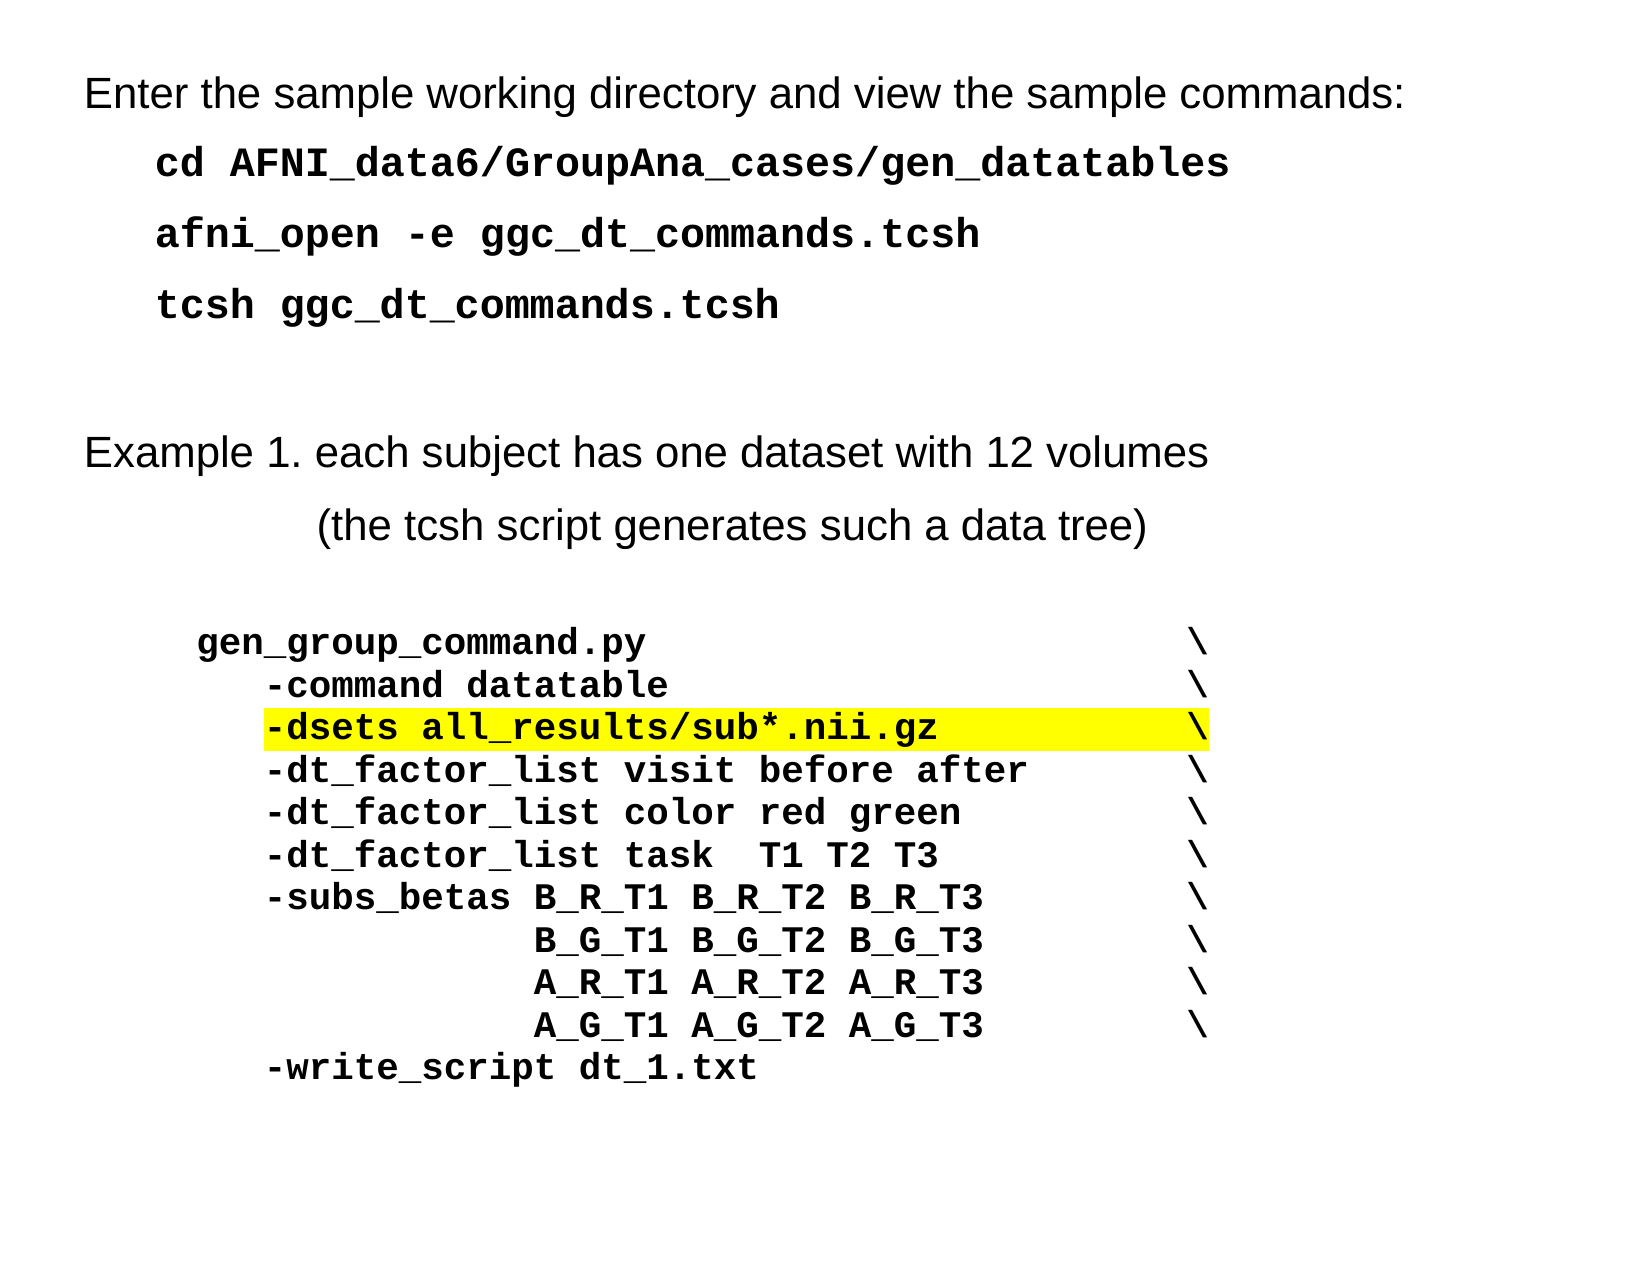

Enter the sample working directory and view the sample commands:
cd AFNI_data6/GroupAna_cases/gen_datatables
afni_open -e ggc_dt_commands.tcsh
tcsh ggc_dt_commands.tcsh
Example 1. each subject has one dataset with 12 volumes
 (the tcsh script generates such a data tree)
 gen_group_command.py \
 -command datatable \
 -dsets all_results/sub*.nii.gz \
 -dt_factor_list visit before after \
 -dt_factor_list color red green \
 -dt_factor_list task T1 T2 T3 \
 -subs_betas B_R_T1 B_R_T2 B_R_T3 \
 B_G_T1 B_G_T2 B_G_T3 \
 A_R_T1 A_R_T2 A_R_T3 \
 A_G_T1 A_G_T2 A_G_T3 \
 -write_script dt_1.txt